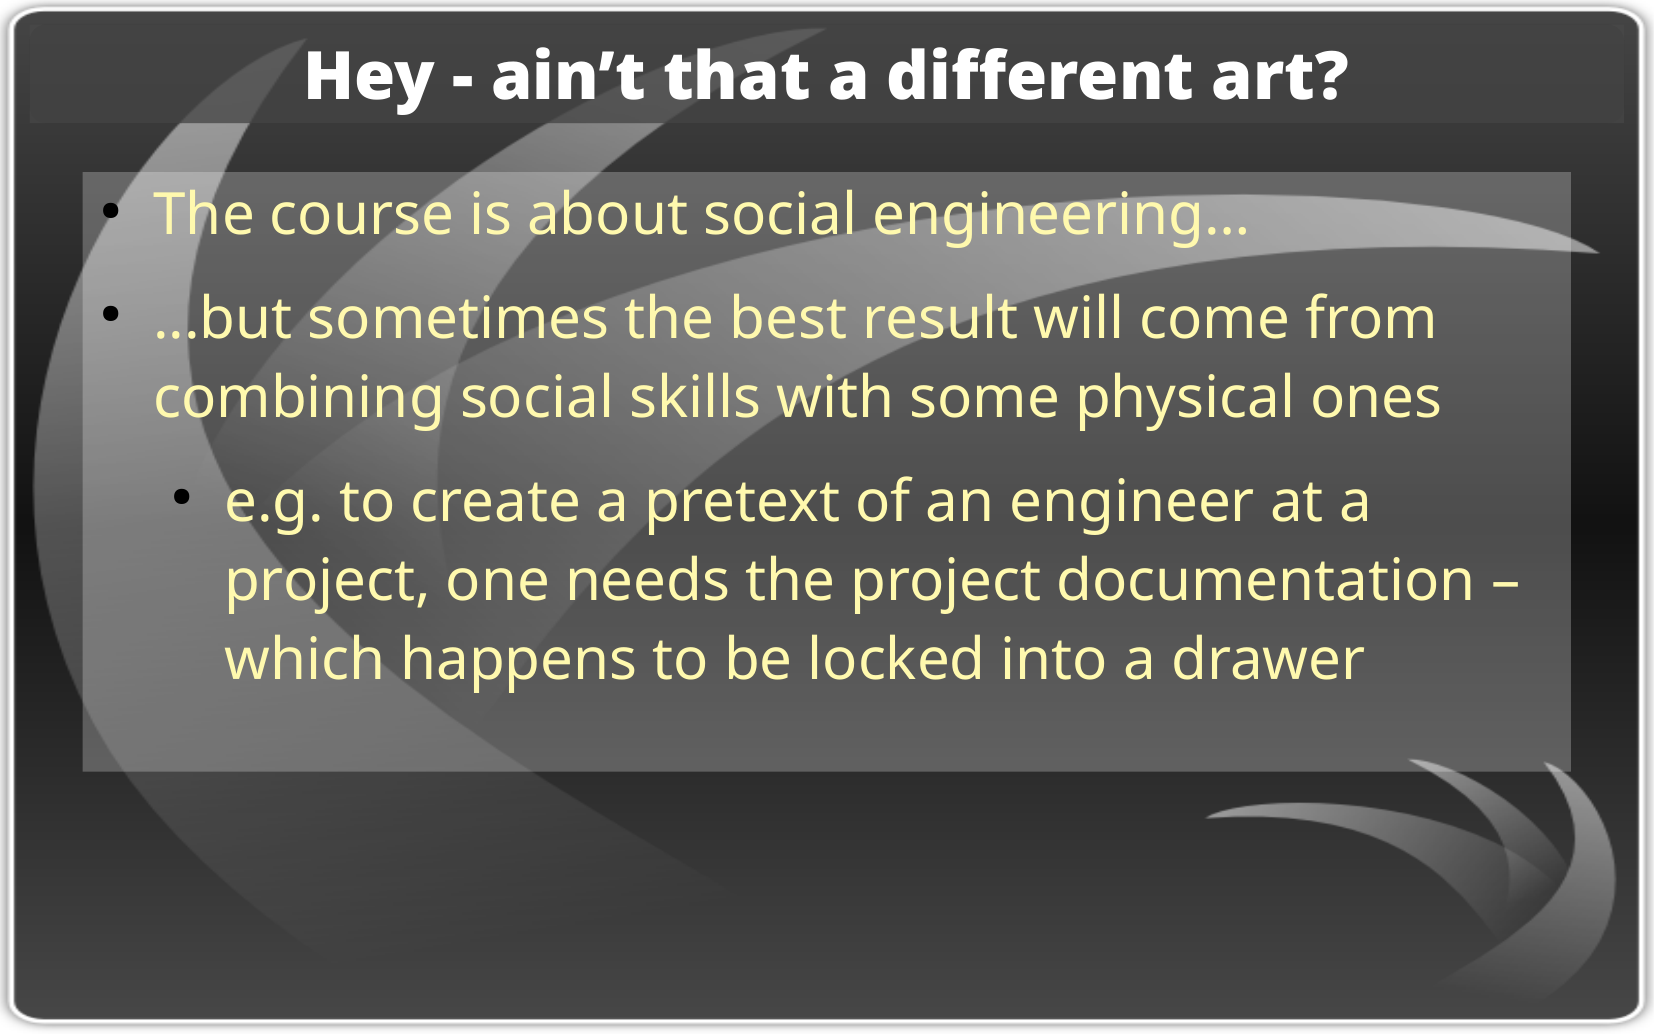

# Hey - ain’t that a different art?
The course is about social engineering…
...but sometimes the best result will come from combining social skills with some physical ones
e.g. to create a pretext of an engineer at a project, one needs the project documentation – which happens to be locked into a drawer